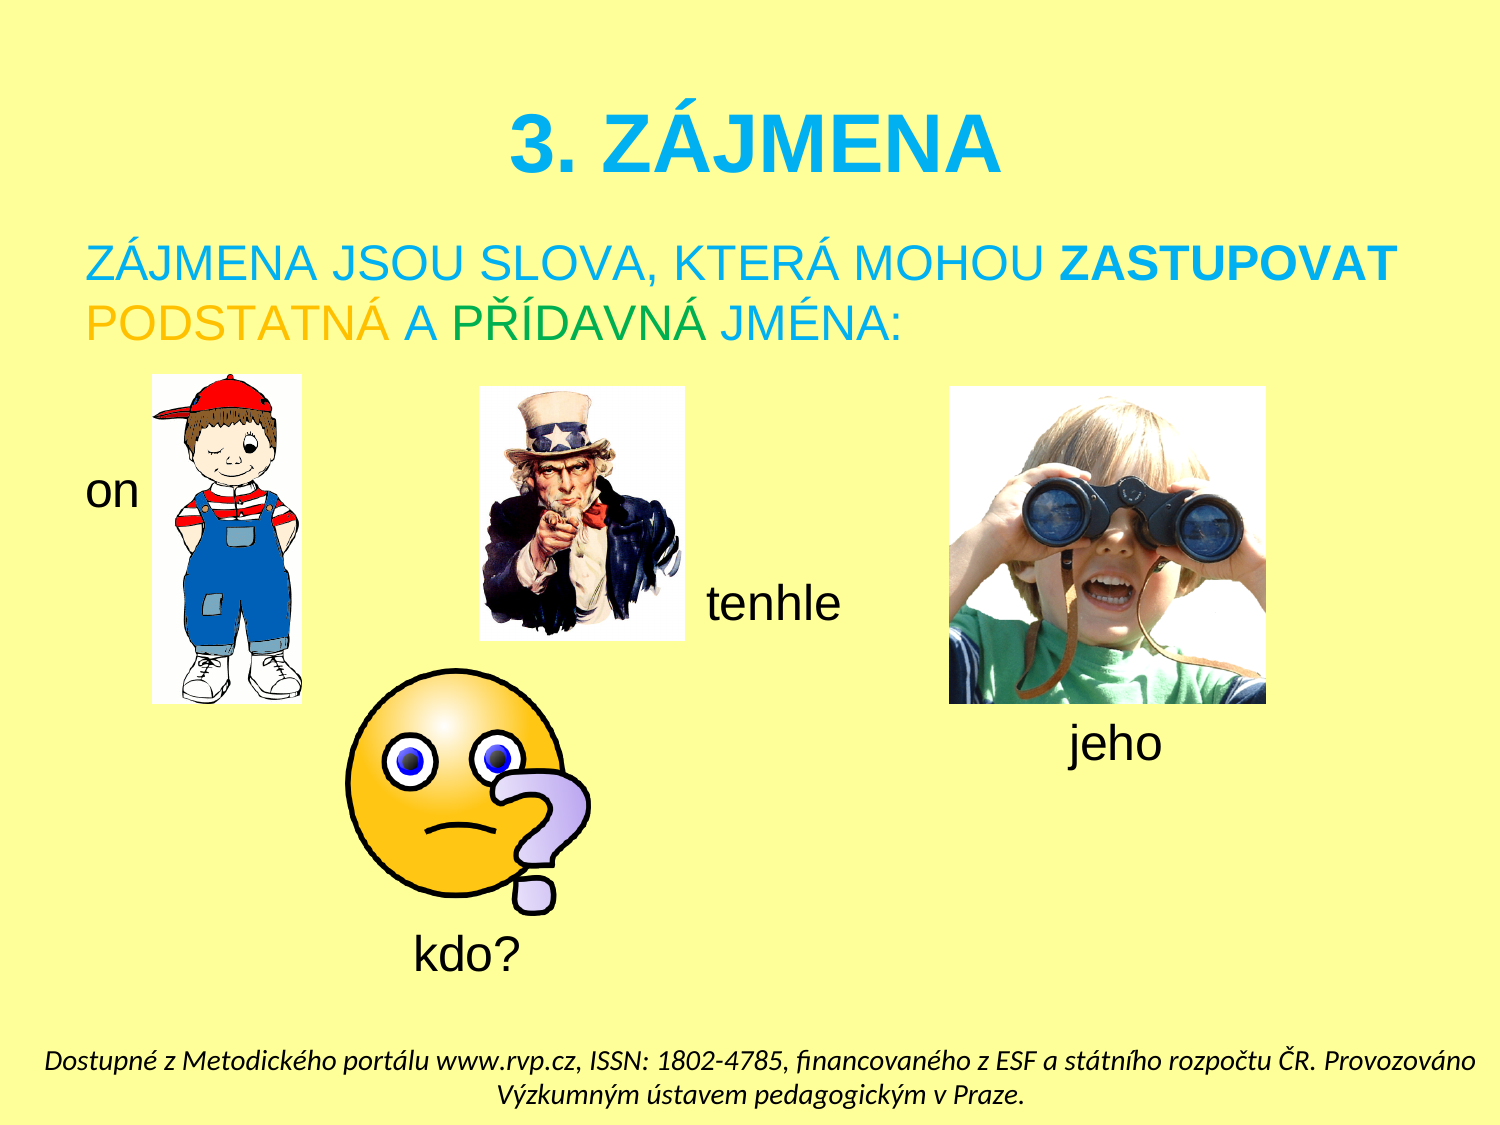

3. ZÁJMENA
# ZÁJMENA JSOU SLOVA, KTERÁ MOHOU ZASTUPOVAT PODSTATNÁ A PŘÍDAVNÁ JMÉNA:
on
tenhle
jeho
kdo?
Dostupné z Metodického portálu www.rvp.cz, ISSN: 1802-4785, financovaného z ESF a státního rozpočtu ČR. Provozováno Výzkumným ústavem pedagogickým v Praze.